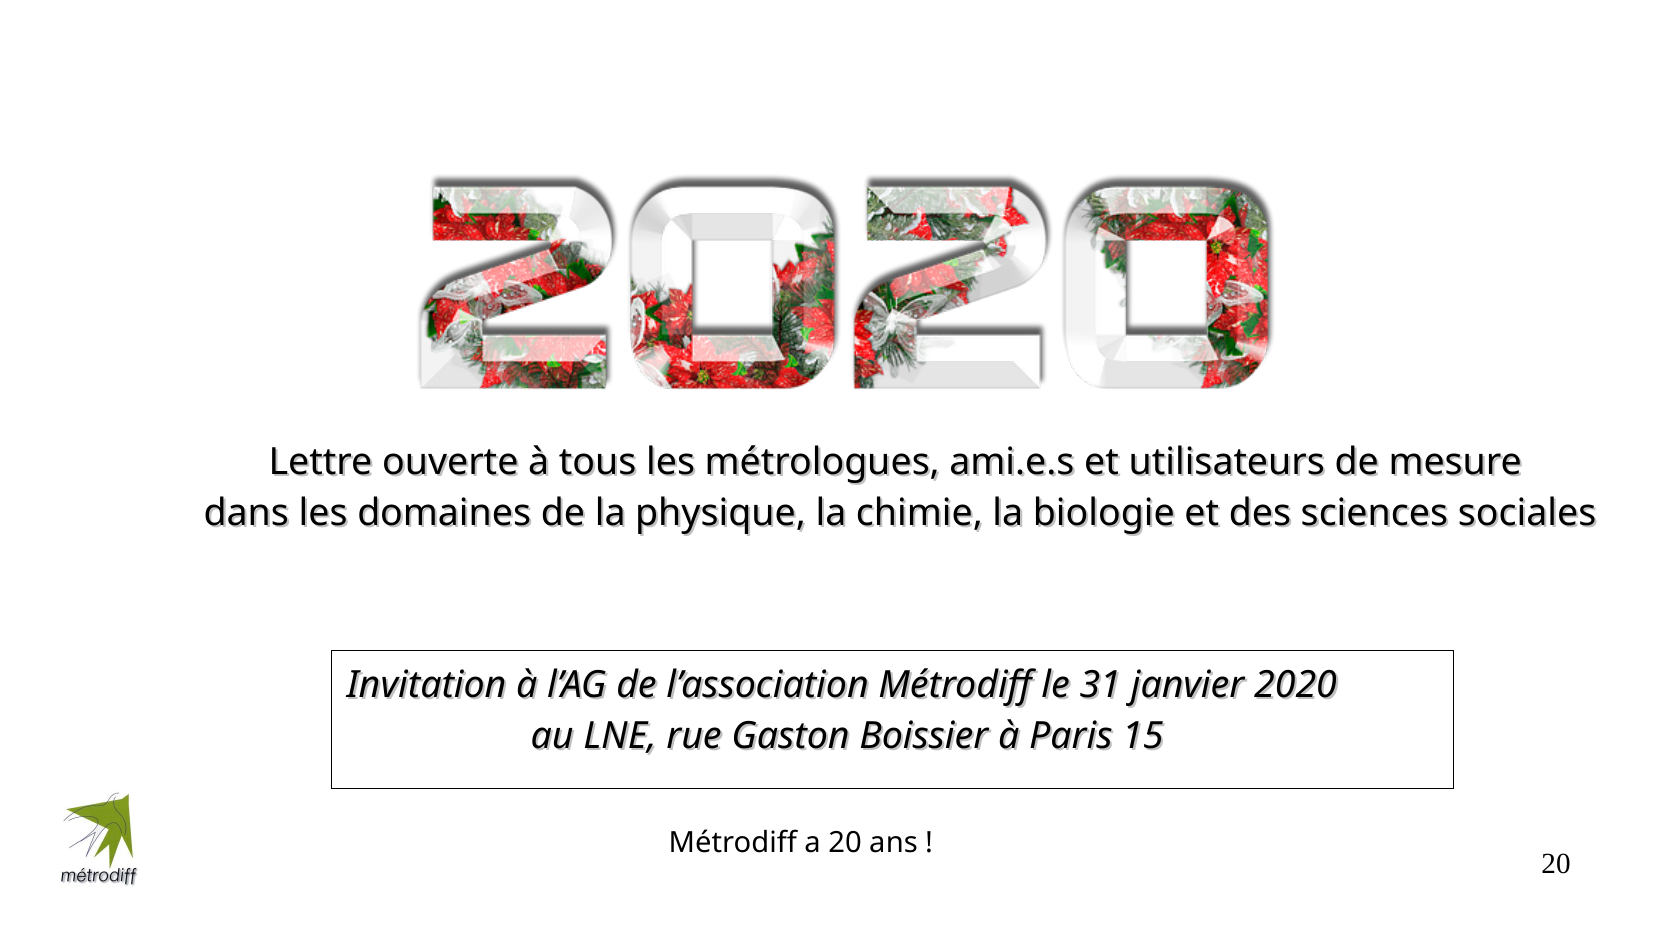

Lettre ouverte à tous les métrologues, ami.e.s et utilisateurs de mesure
dans les domaines de la physique, la chimie, la biologie et des sciences sociales
Invitation à l’AG de l’association Métrodiff le 31 janvier 2020
au LNE, rue Gaston Boissier à Paris 15
 Métrodiff a 20 ans !
20